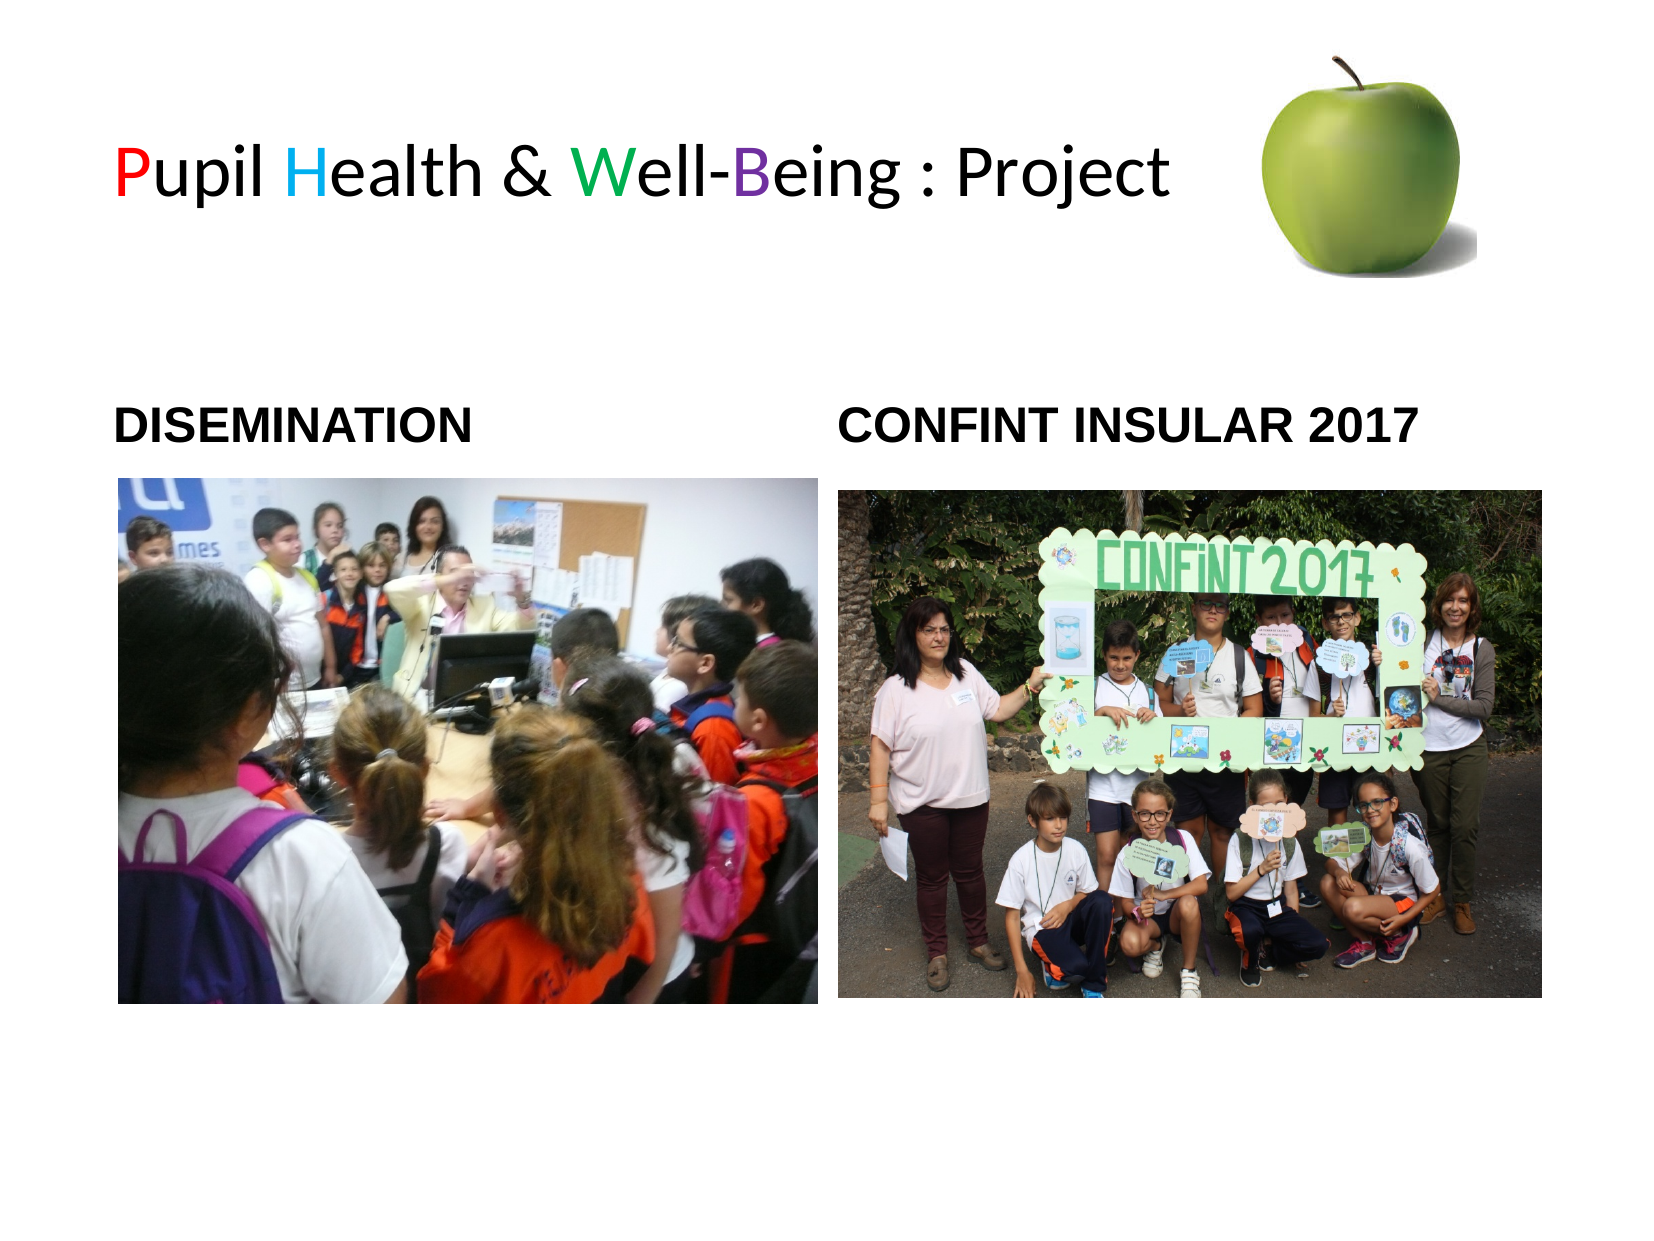

# Pupil Health & Well-Being : Project
DISEMINATION
CONFINT INSULAR 2017